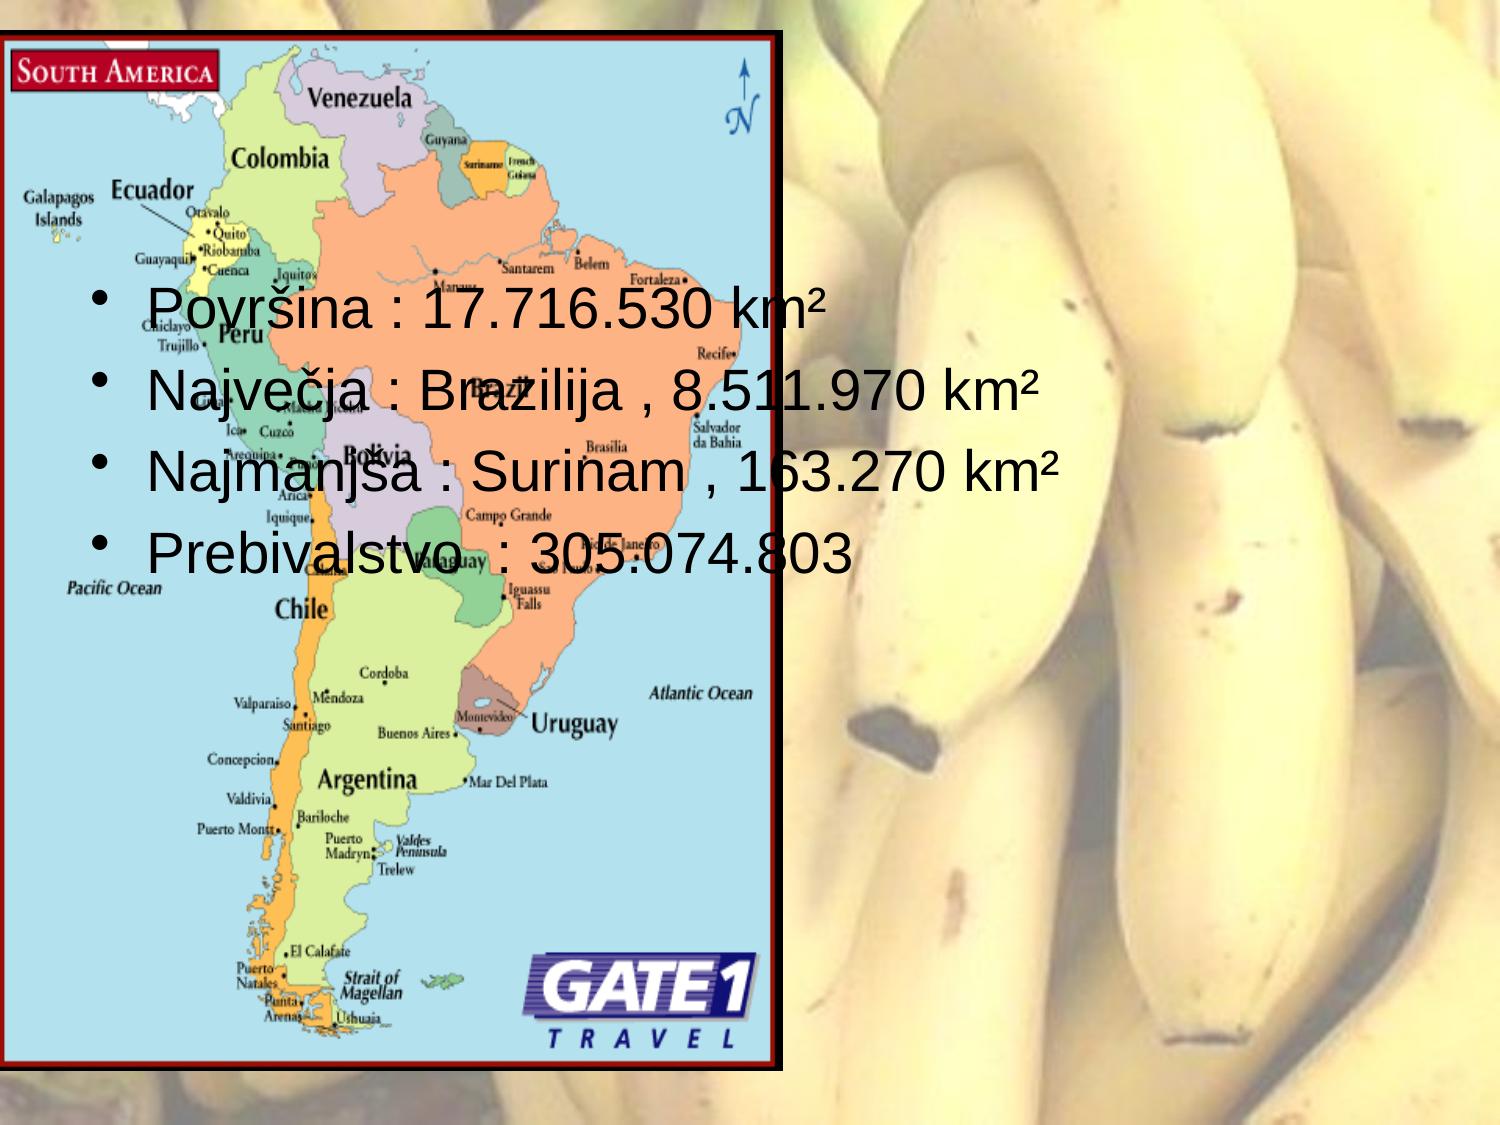

#
Površina : 17.716.530 km²
Največja : Brazilija , 8.511.970 km²
Najmanjša : Surinam , 163.270 km²
Prebivalstvo : 305.074.803